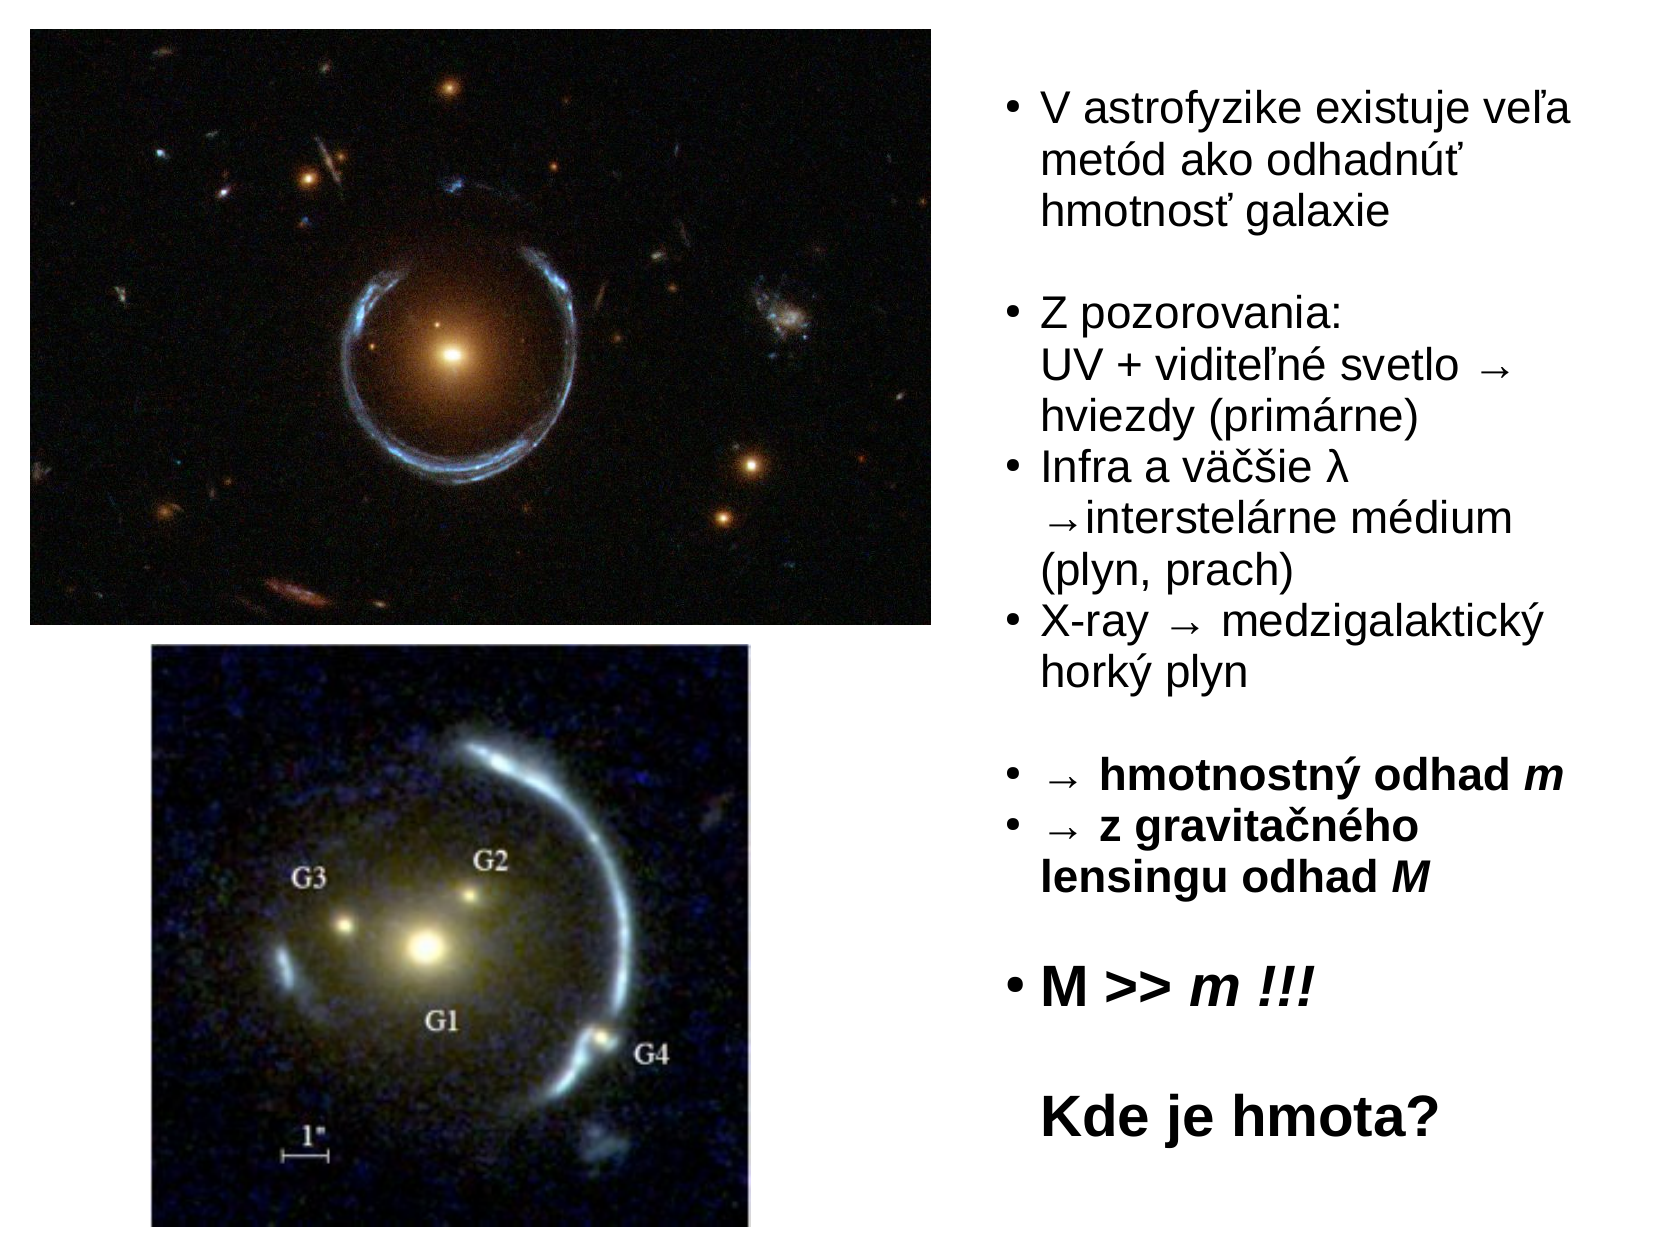

V astrofyzike existuje veľa metód ako odhadnúť hmotnosť galaxie
Z pozorovania:
UV + viditeľné svetlo → hviezdy (primárne)
Infra a väčšie λ →interstelárne médium (plyn, prach)
X-ray → medzigalaktický horký plyn
→ hmotnostný odhad m
→ z gravitačného lensingu odhad M
M >> m !!!
Kde je hmota?